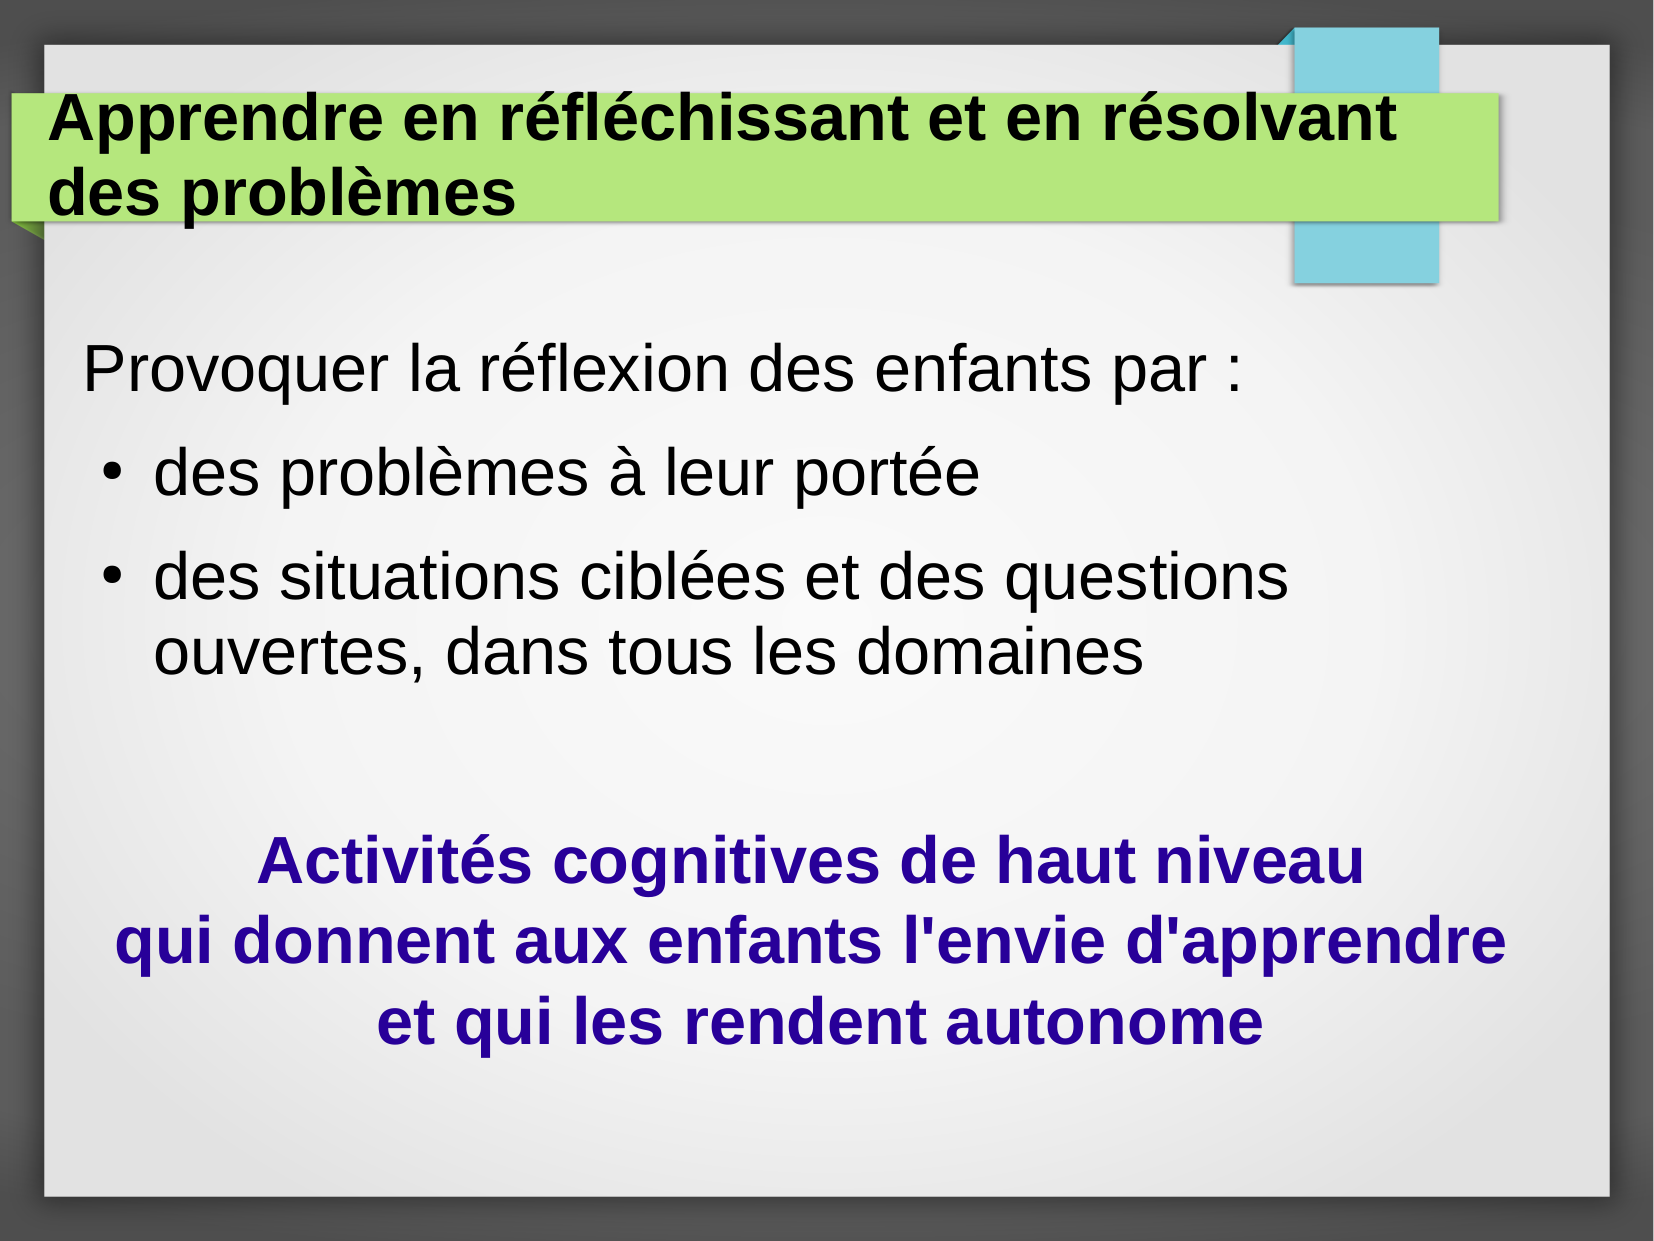

Apprendre en réfléchissant et en résolvant des problèmes
# Provoquer la réflexion des enfants par :
des problèmes à leur portée
des situations ciblées et des questions ouvertes, dans tous les domaines
Activités cognitives de haut niveau
qui donnent aux enfants l'envie d'apprendre
et qui les rendent autonome